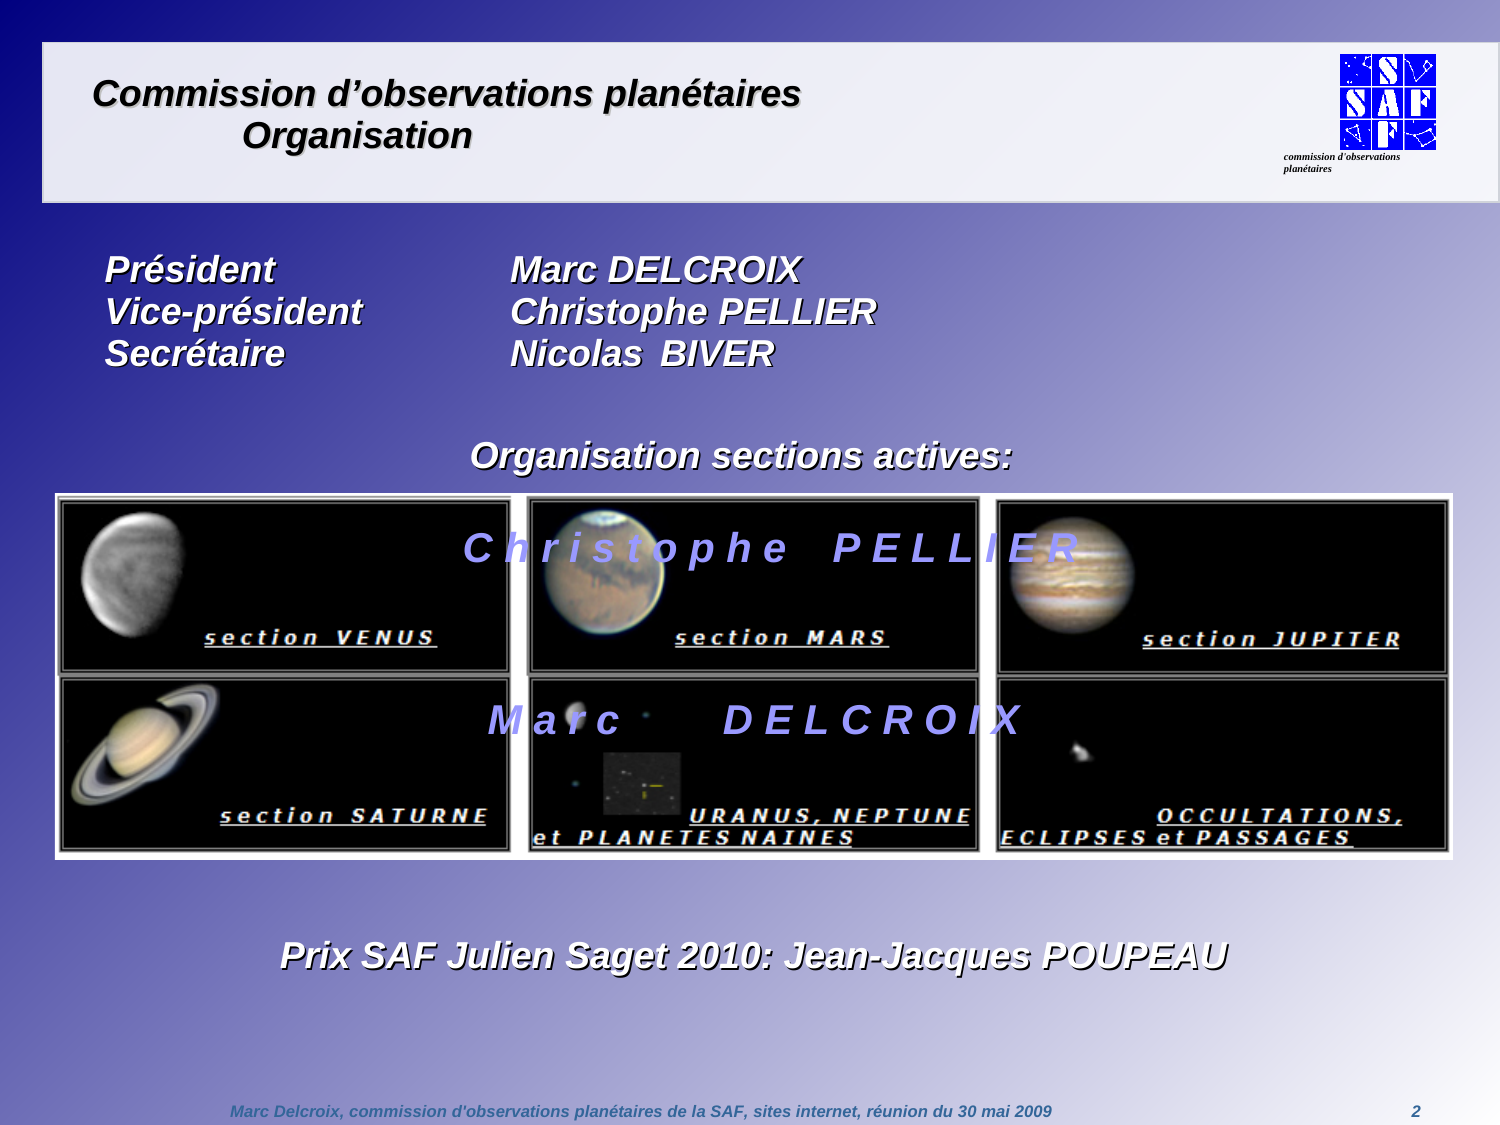

Commission d’observations planétaires
	Organisation
Président		Marc DELCROIX
Vice-président	Christophe PELLIER
Secrétaire		Nicolas 	BIVER
Organisation sections actives:
C h r i s t o p h e P E L L I E R
M a r c D E L C R O I X
Prix SAF Julien Saget 2010: Jean-Jacques POUPEAU
Marc Delcroix, commission des observations planétaires de la SAF, administratif, réunion du 29 mai 2010
2